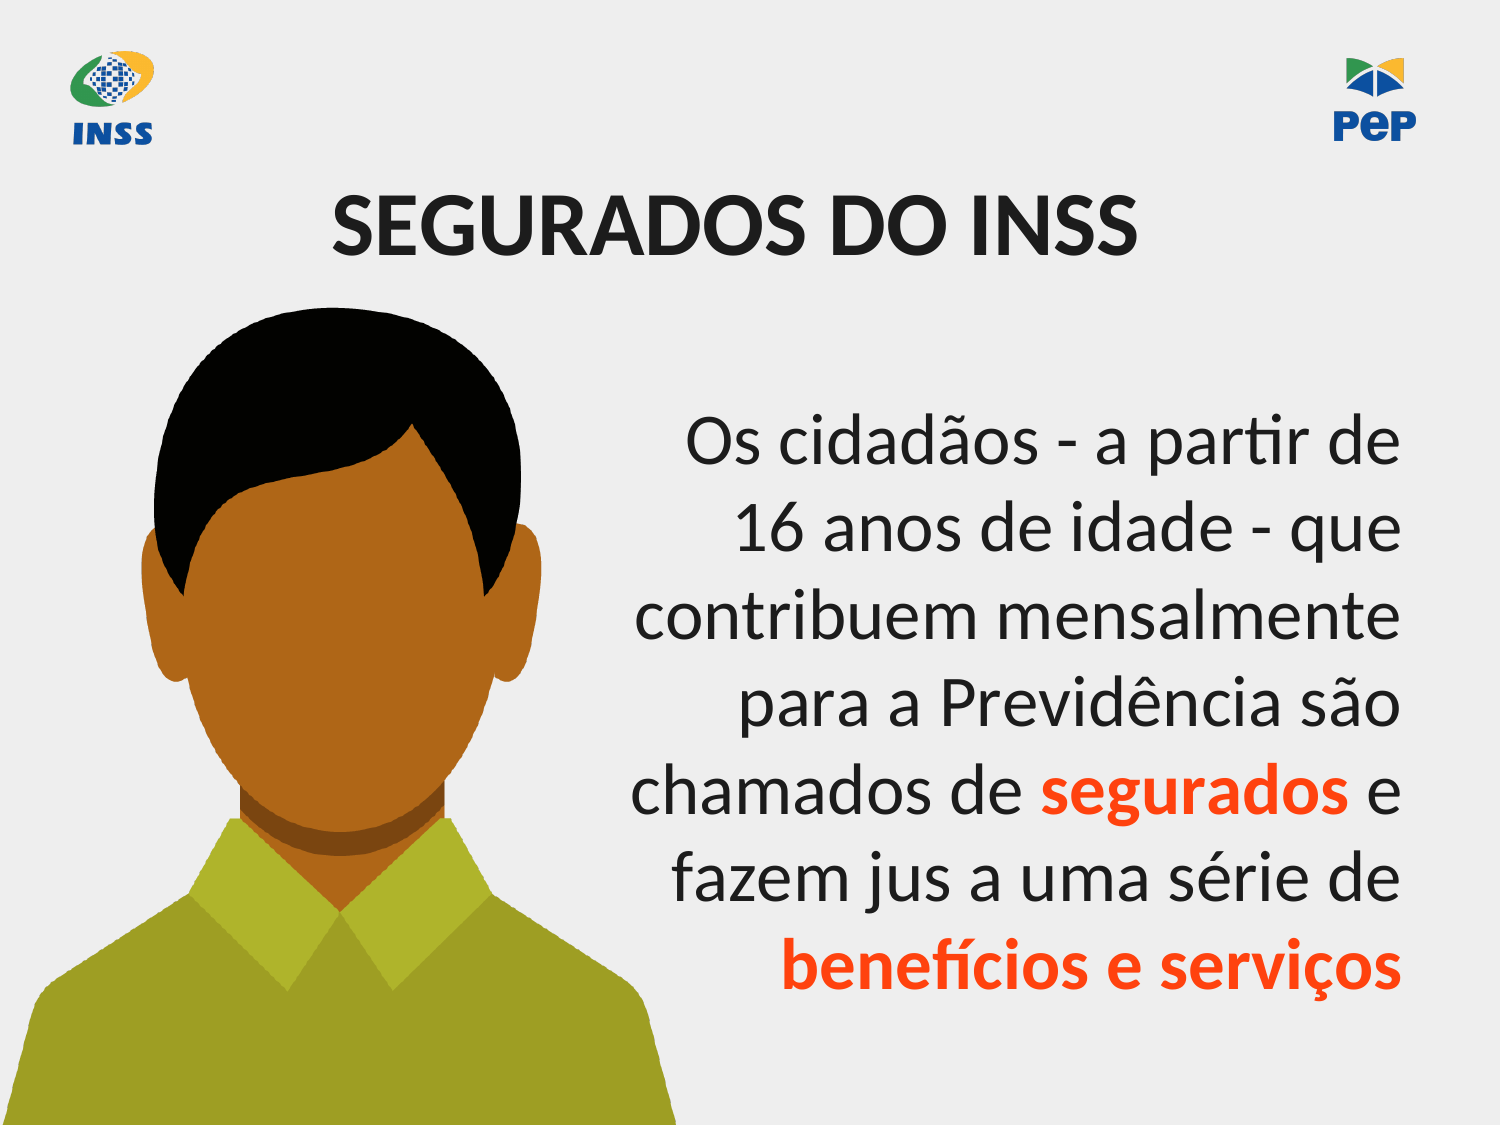

# SEGURADOS DO INSS
Os cidadãos - a partir de 16 anos de idade - que contribuem mensalmente para a Previdência são chamados de segurados e fazem jus a uma série de benefícios e serviços